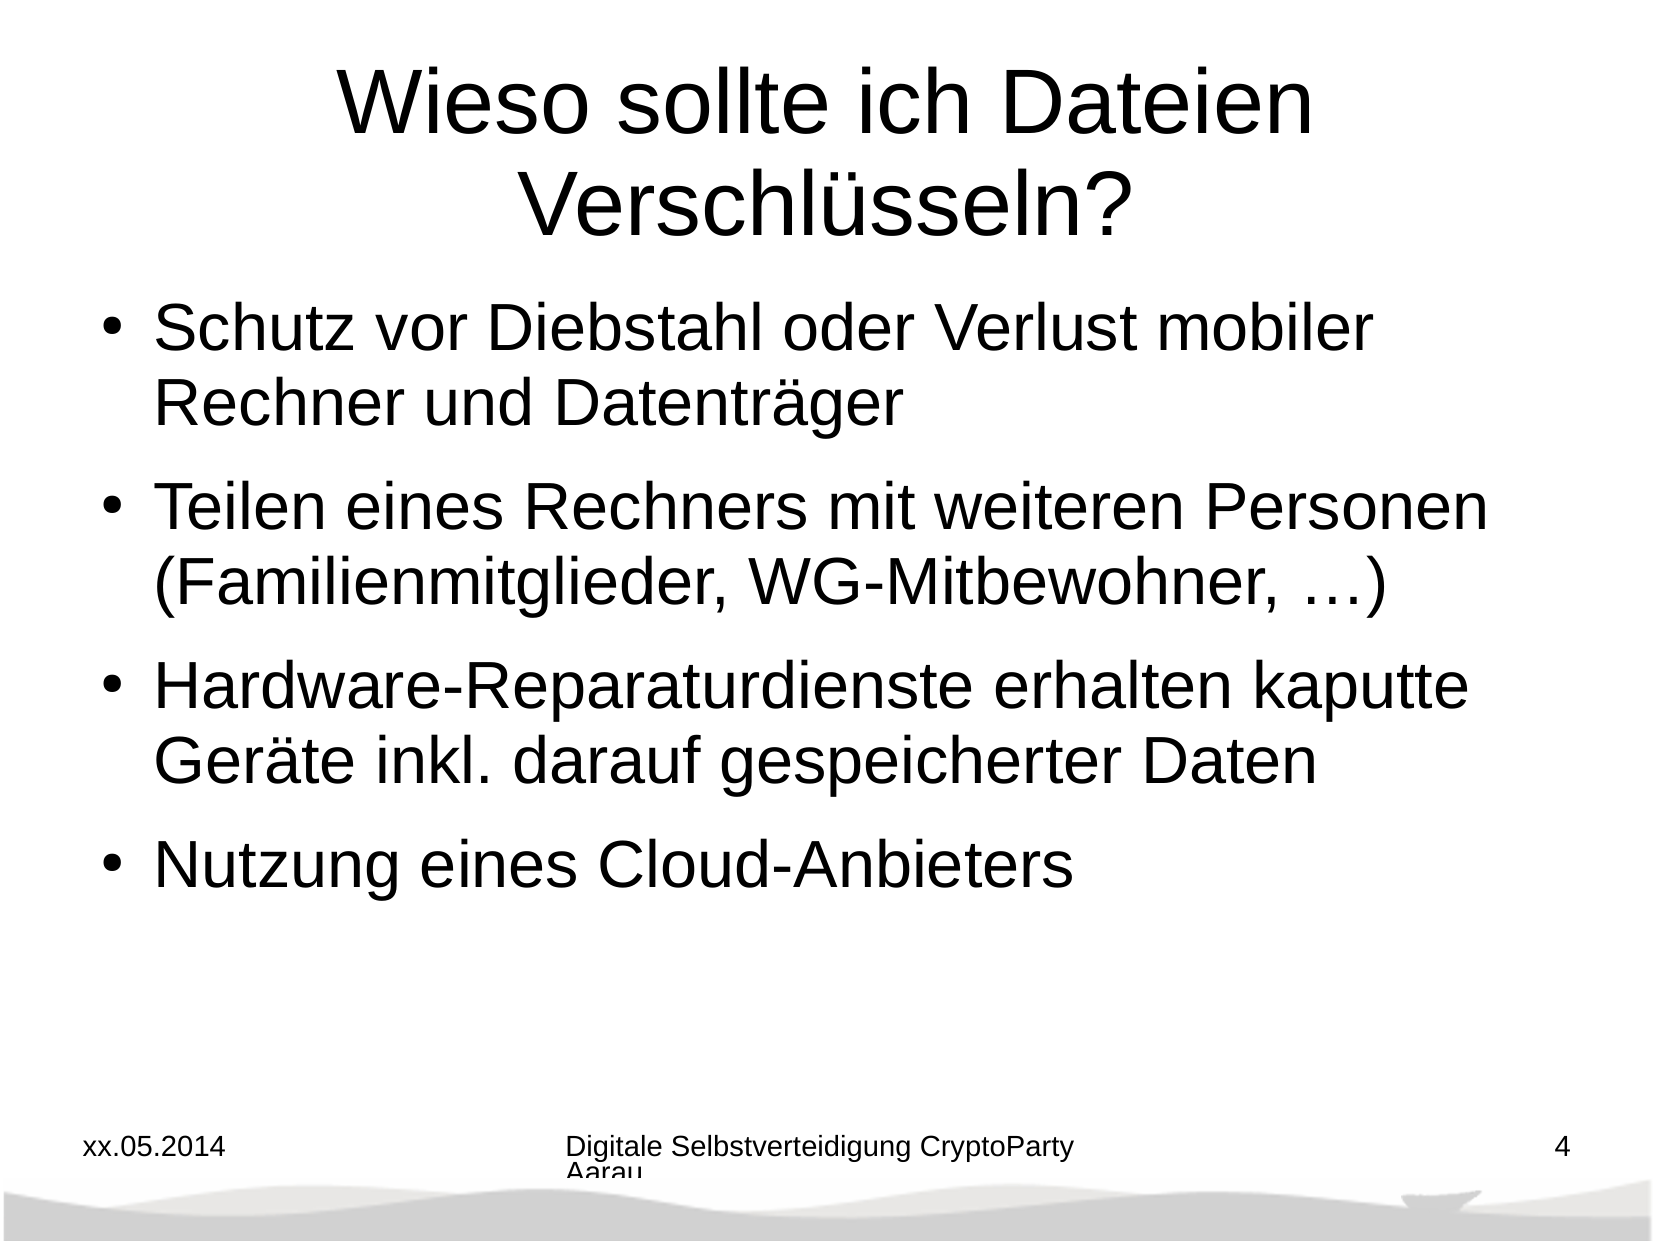

# Wieso sollte ich Dateien Verschlüsseln?
Schutz vor Diebstahl oder Verlust mobiler Rechner und Datenträger
Teilen eines Rechners mit weiteren Personen (Familienmitglieder, WG-Mitbewohner, …)
Hardware-Reparaturdienste erhalten kaputte Geräte inkl. darauf gespeicherter Daten
Nutzung eines Cloud-Anbieters
xx.05.2014
Digitale Selbstverteidigung CryptoParty Aarau
4